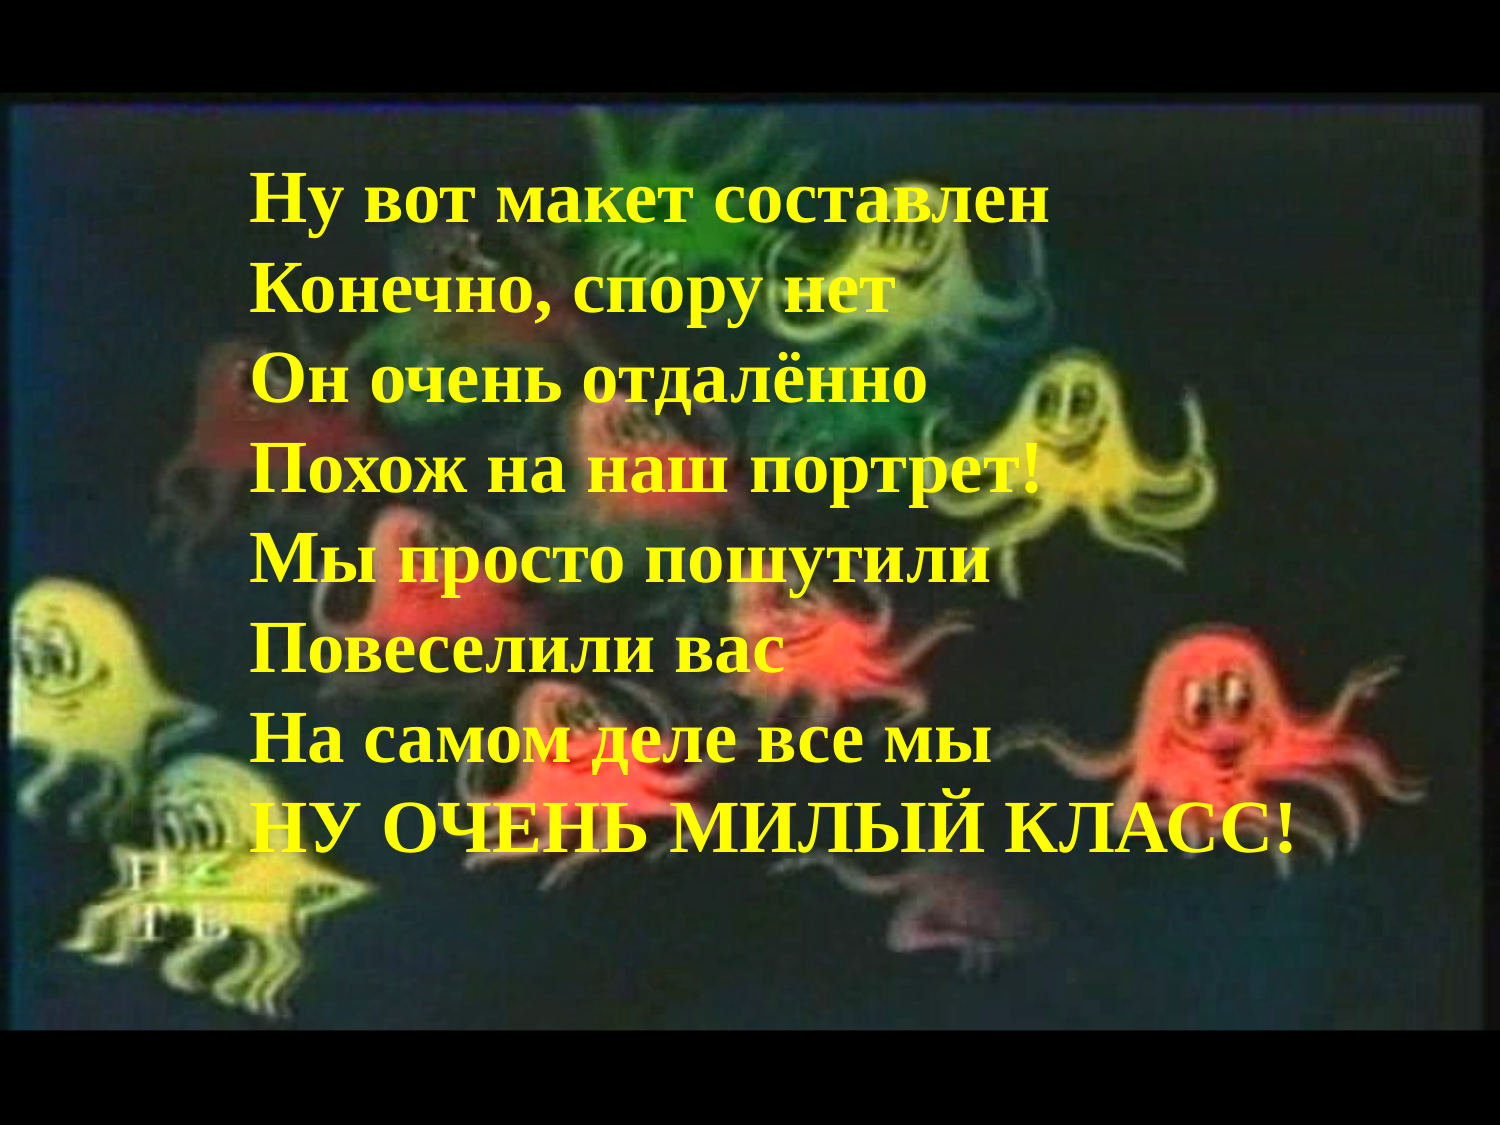

#
Ну вот макет составлен
Конечно, спору нет
Он очень отдалённо
Похож на наш портрет!
Мы просто пошутили
Повеселили вас
На самом деле все мы
НУ ОЧЕНЬ МИЛЫЙ КЛАСС!